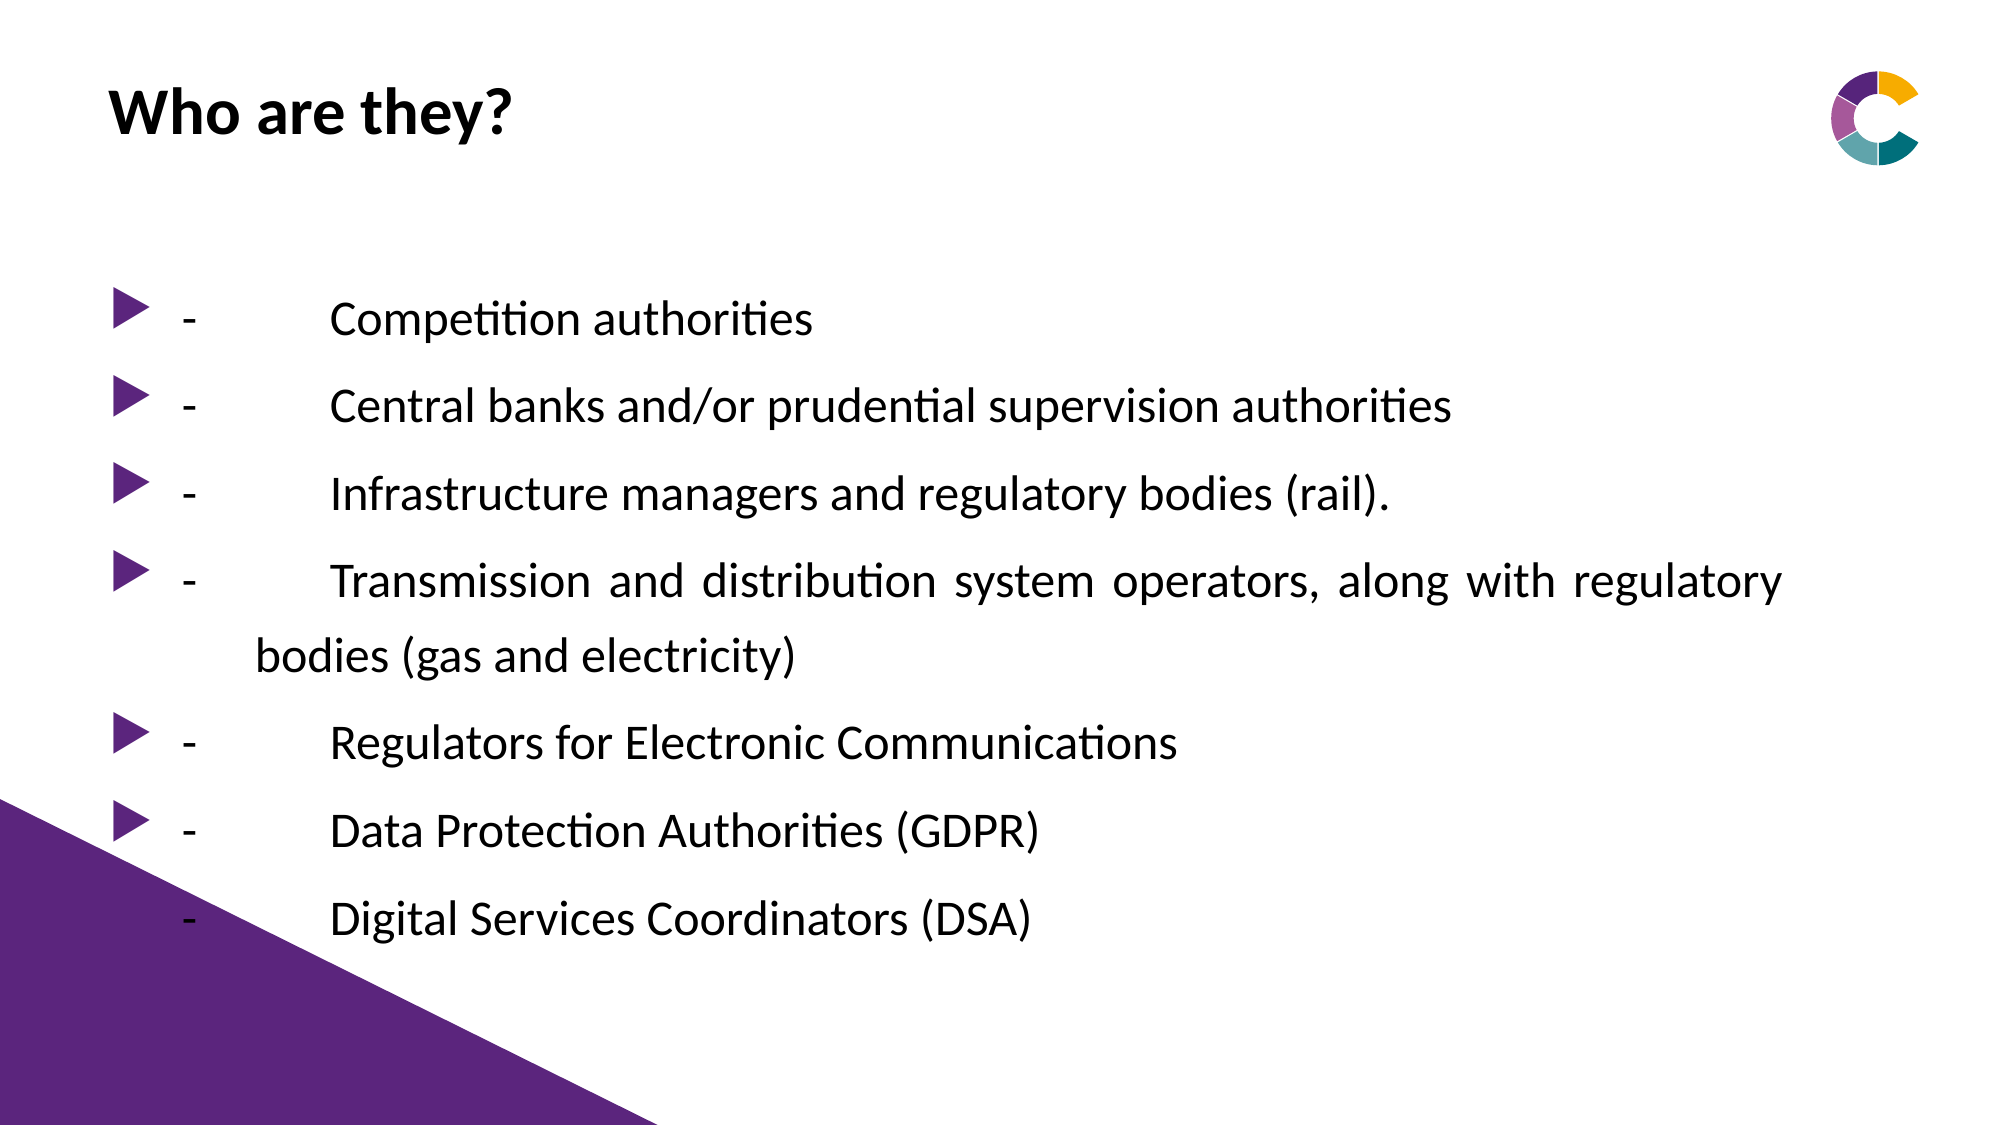

# Who are they?
-	Competition authorities
-	Central banks and/or prudential supervision authorities
-	Infrastructure managers and regulatory bodies (rail).
-	Transmission and distribution system operators, along with regulatory bodies (gas and electricity)
-	Regulators for Electronic Communications
-	Data Protection Authorities (GDPR)
-	Digital Services Coordinators (DSA)